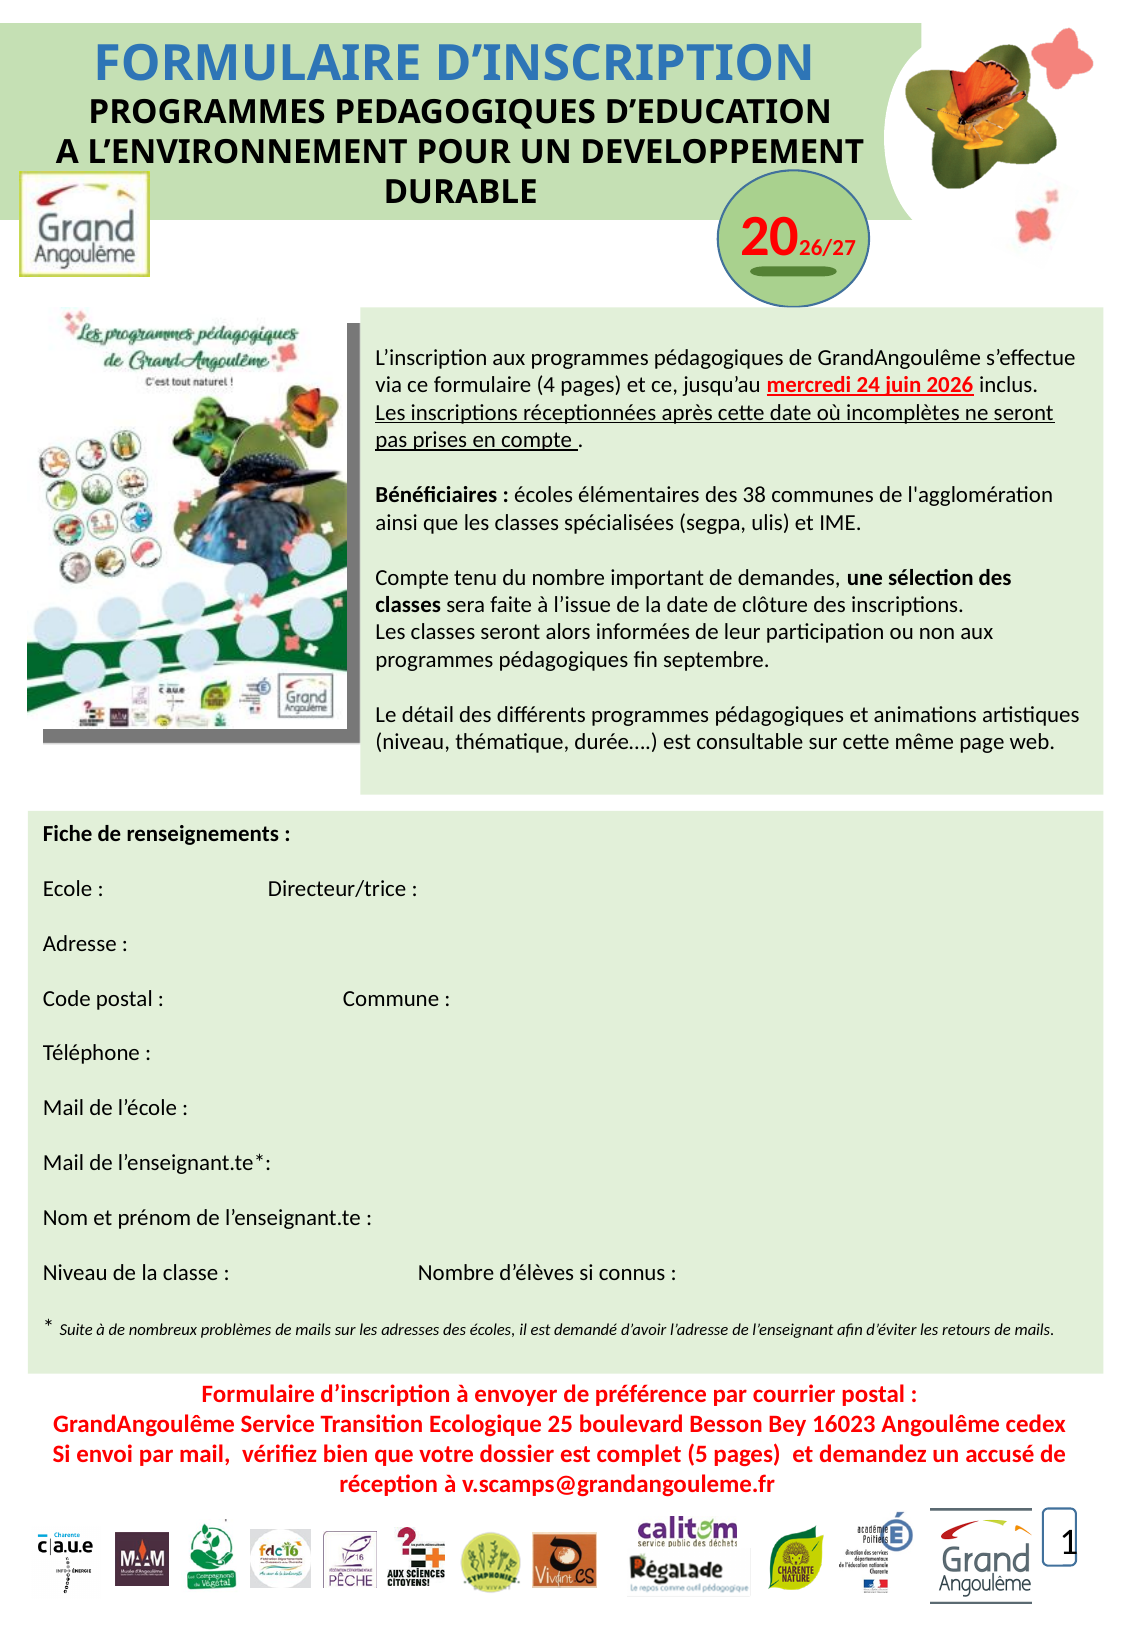

FORMULAIRE D’INSCRIPTION
PROGRAMMES PEDAGOGIQUES D’EDUCATION
 A L’ENVIRONNEMENT POUR UN DEVELOPPEMENT
DURABLE
2026/27
L’inscription aux programmes pédagogiques de GrandAngoulême s’effectue via ce formulaire (4 pages) et ce, jusqu’au mercredi 24 juin 2026 inclus.
Les inscriptions réceptionnées après cette date où incomplètes ne seront pas prises en compte .
Bénéficiaires : écoles élémentaires des 38 communes de l'agglomération ainsi que les classes spécialisées (segpa, ulis) et IME.
Compte tenu du nombre important de demandes, une sélection des classes sera faite à l’issue de la date de clôture des inscriptions.
Les classes seront alors informées de leur participation ou non aux programmes pédagogiques fin septembre.
Le détail des différents programmes pédagogiques et animations artistiques (niveau, thématique, durée….) est consultable sur cette même page web.
Fiche de renseignements :
Ecole :			Directeur/trice :
Adresse :
Code postal :			Commune :
Téléphone :
Mail de l’école :
Mail de l’enseignant.te*:
Nom et prénom de l’enseignant.te :
Niveau de la classe :			Nombre d’élèves si connus :
* Suite à de nombreux problèmes de mails sur les adresses des écoles, il est demandé d’avoir l’adresse de l’enseignant afin d’éviter les retours de mails.
Formulaire d’inscription à envoyer de préférence par courrier postal :
GrandAngoulême Service Transition Ecologique 25 boulevard Besson Bey 16023 Angoulême cedex
Si envoi par mail, vérifiez bien que votre dossier est complet (5 pages) et demandez un accusé de réception à v.scamps@grandangouleme.fr
1